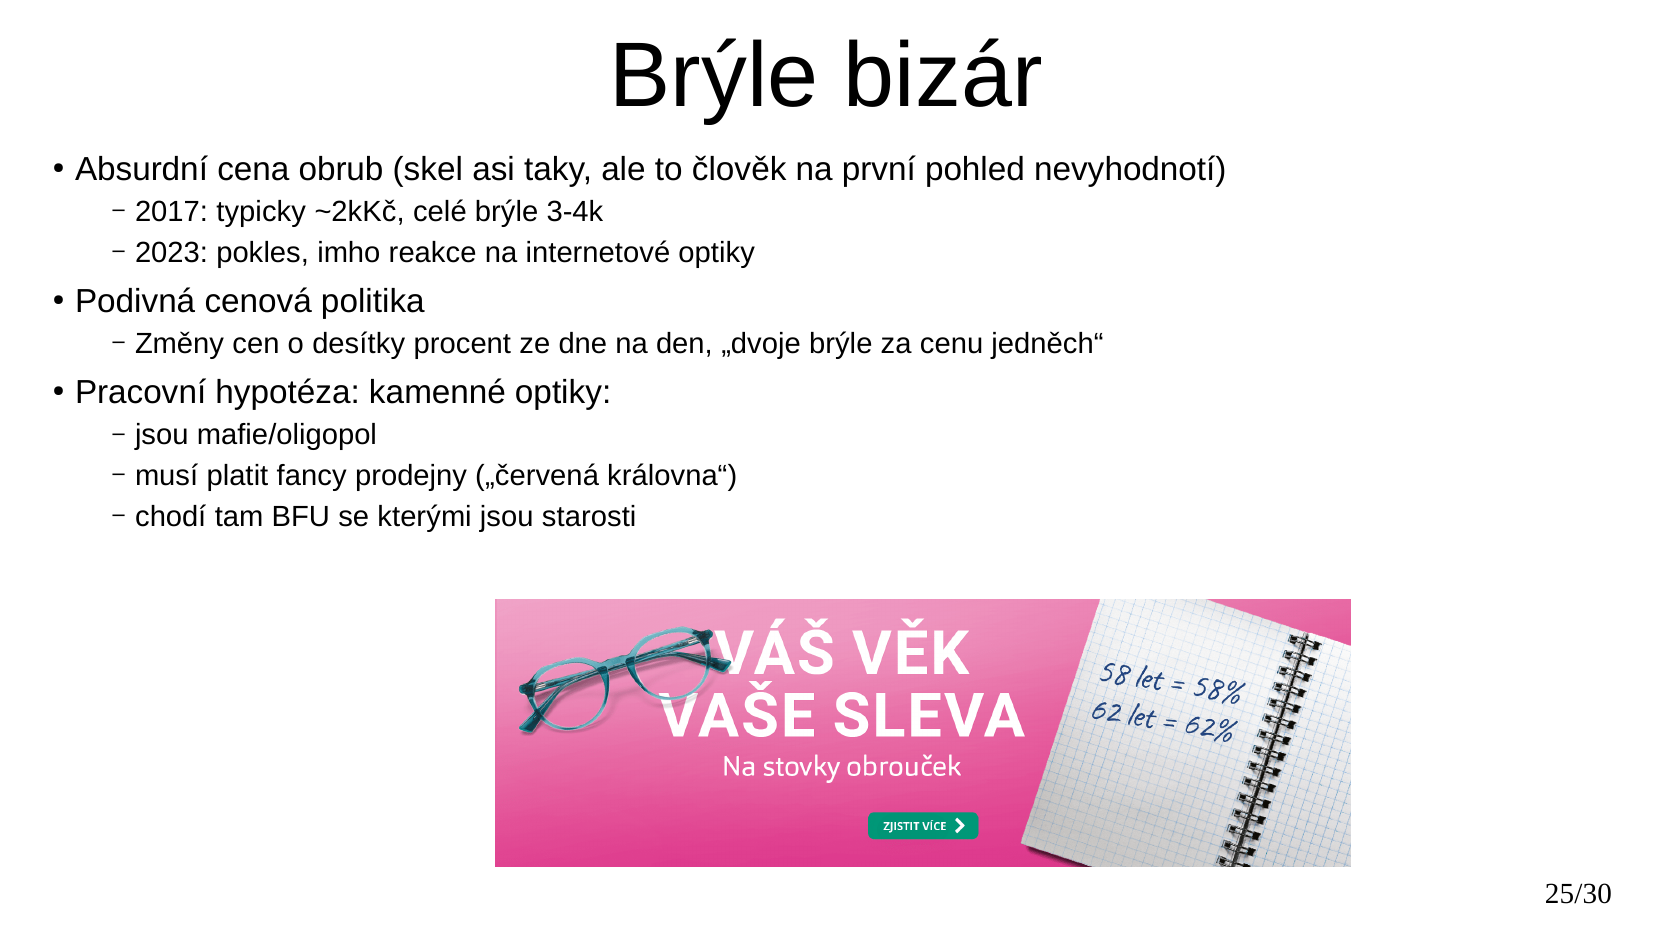

# Brýle bizár
Absurdní cena obrub (skel asi taky, ale to člověk na první pohled nevyhodnotí)
2017: typicky ~2kKč, celé brýle 3-4k
2023: pokles, imho reakce na internetové optiky
Podivná cenová politika
Změny cen o desítky procent ze dne na den, „dvoje brýle za cenu jedněch“
Pracovní hypotéza: kamenné optiky:
jsou mafie/oligopol
musí platit fancy prodejny („červená královna“)
chodí tam BFU se kterými jsou starosti
25